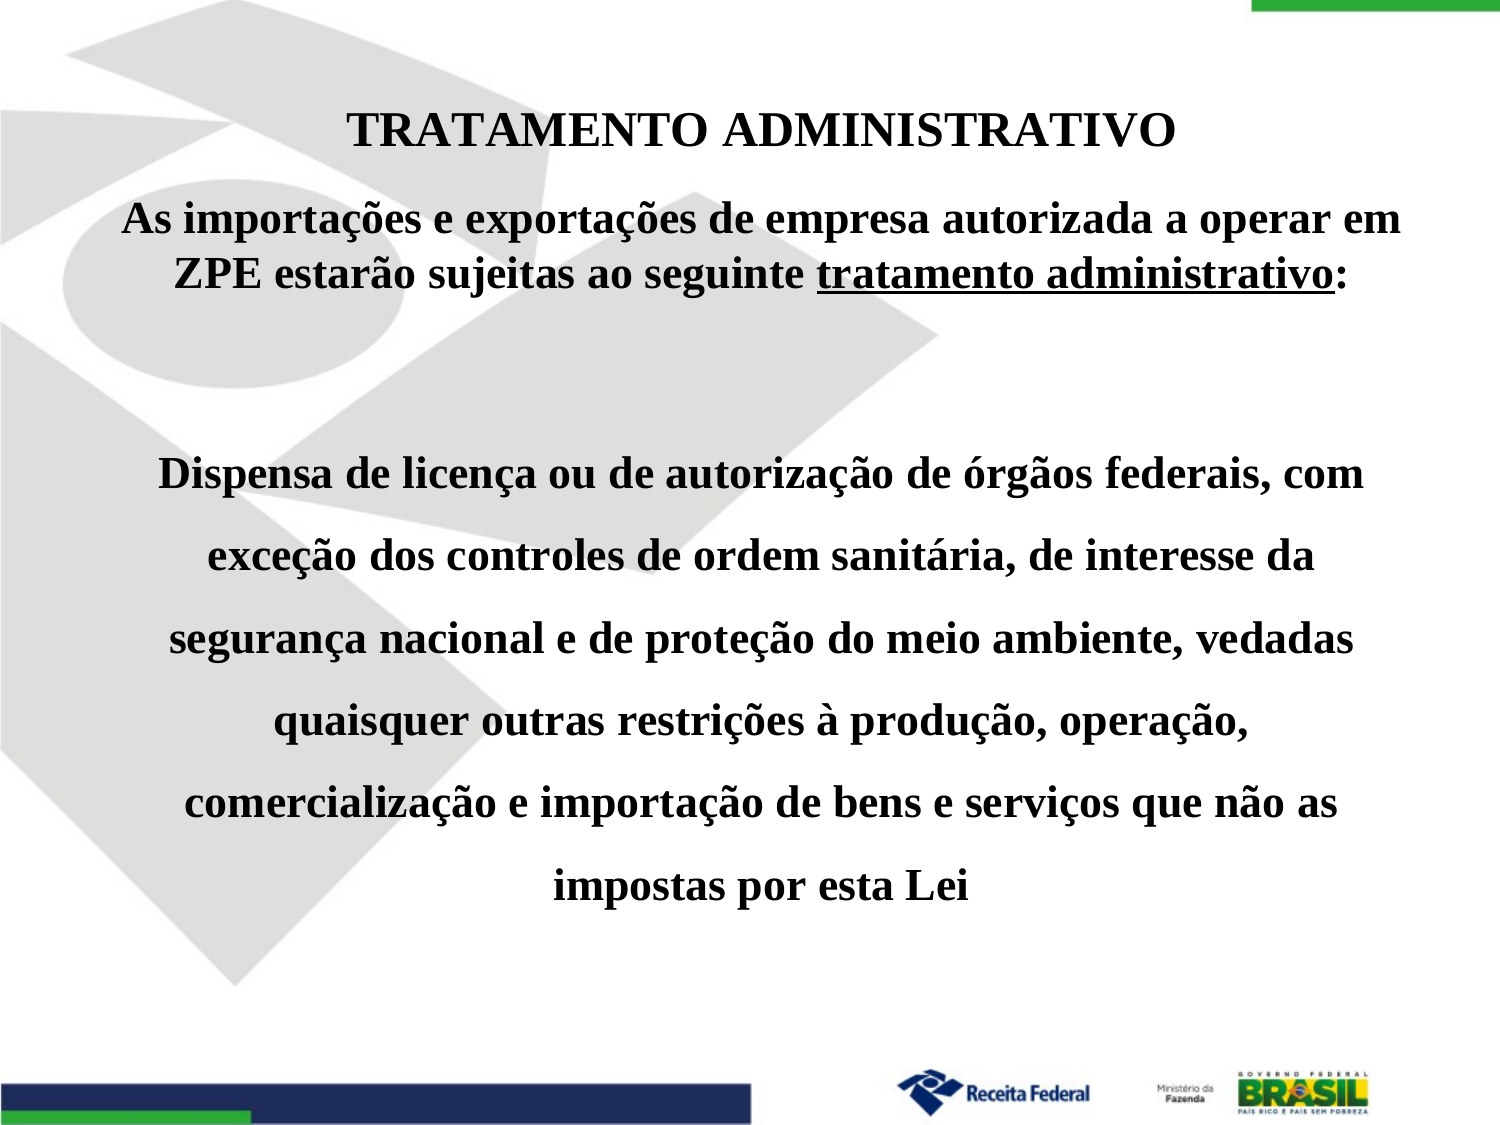

TRATAMENTO ADMINISTRATIVO
As importações e exportações de empresa autorizada a operar em ZPE estarão sujeitas ao seguinte tratamento administrativo:
Dispensa de licença ou de autorização de órgãos federais, com exceção dos controles de ordem sanitária, de interesse da segurança nacional e de proteção do meio ambiente, vedadas quaisquer outras restrições à produção, operação, comercialização e importação de bens e serviços que não as impostas por esta Lei